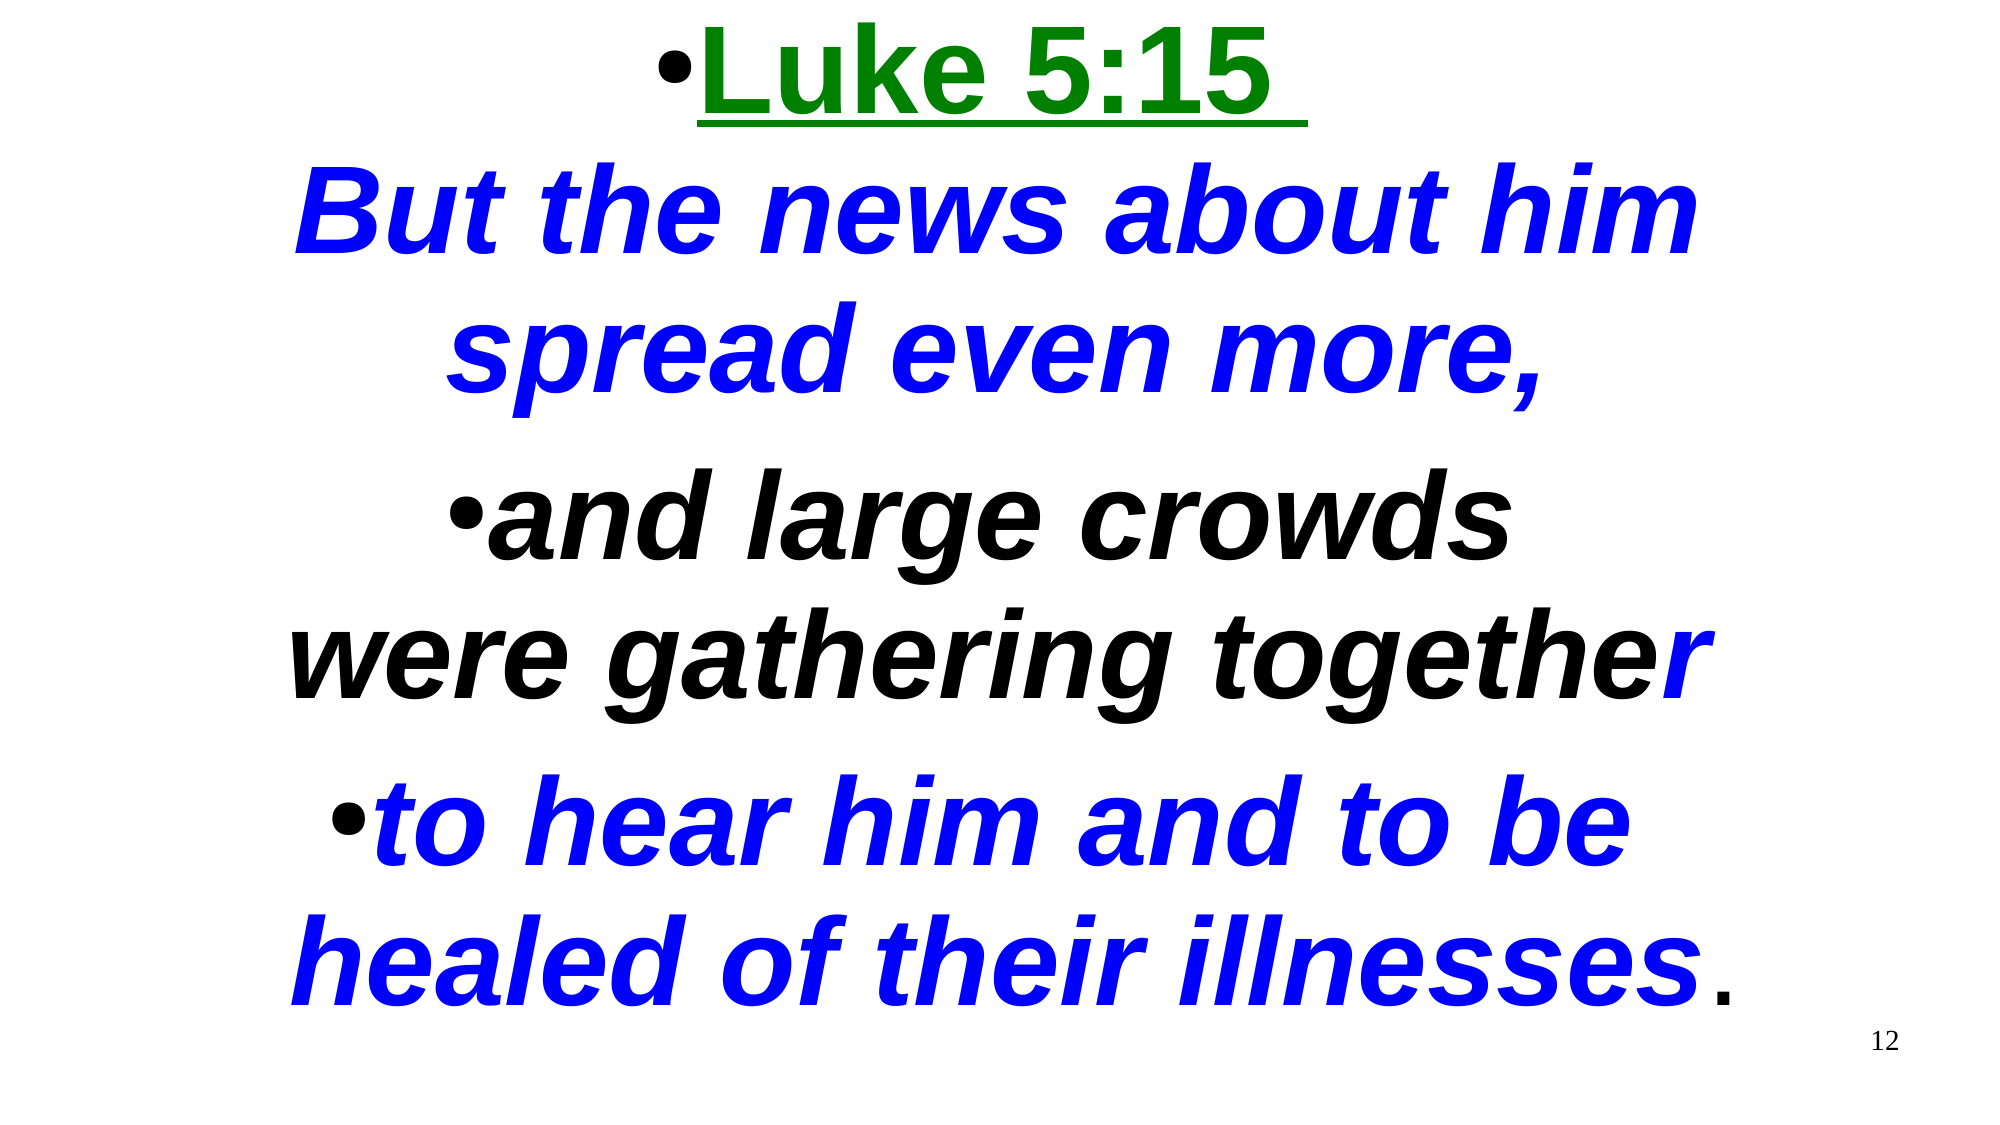

# Luke 5:15  But the news about him spread even more,
and large crowds
were gathering together
to hear him and to be
healed of their illnesses.
12